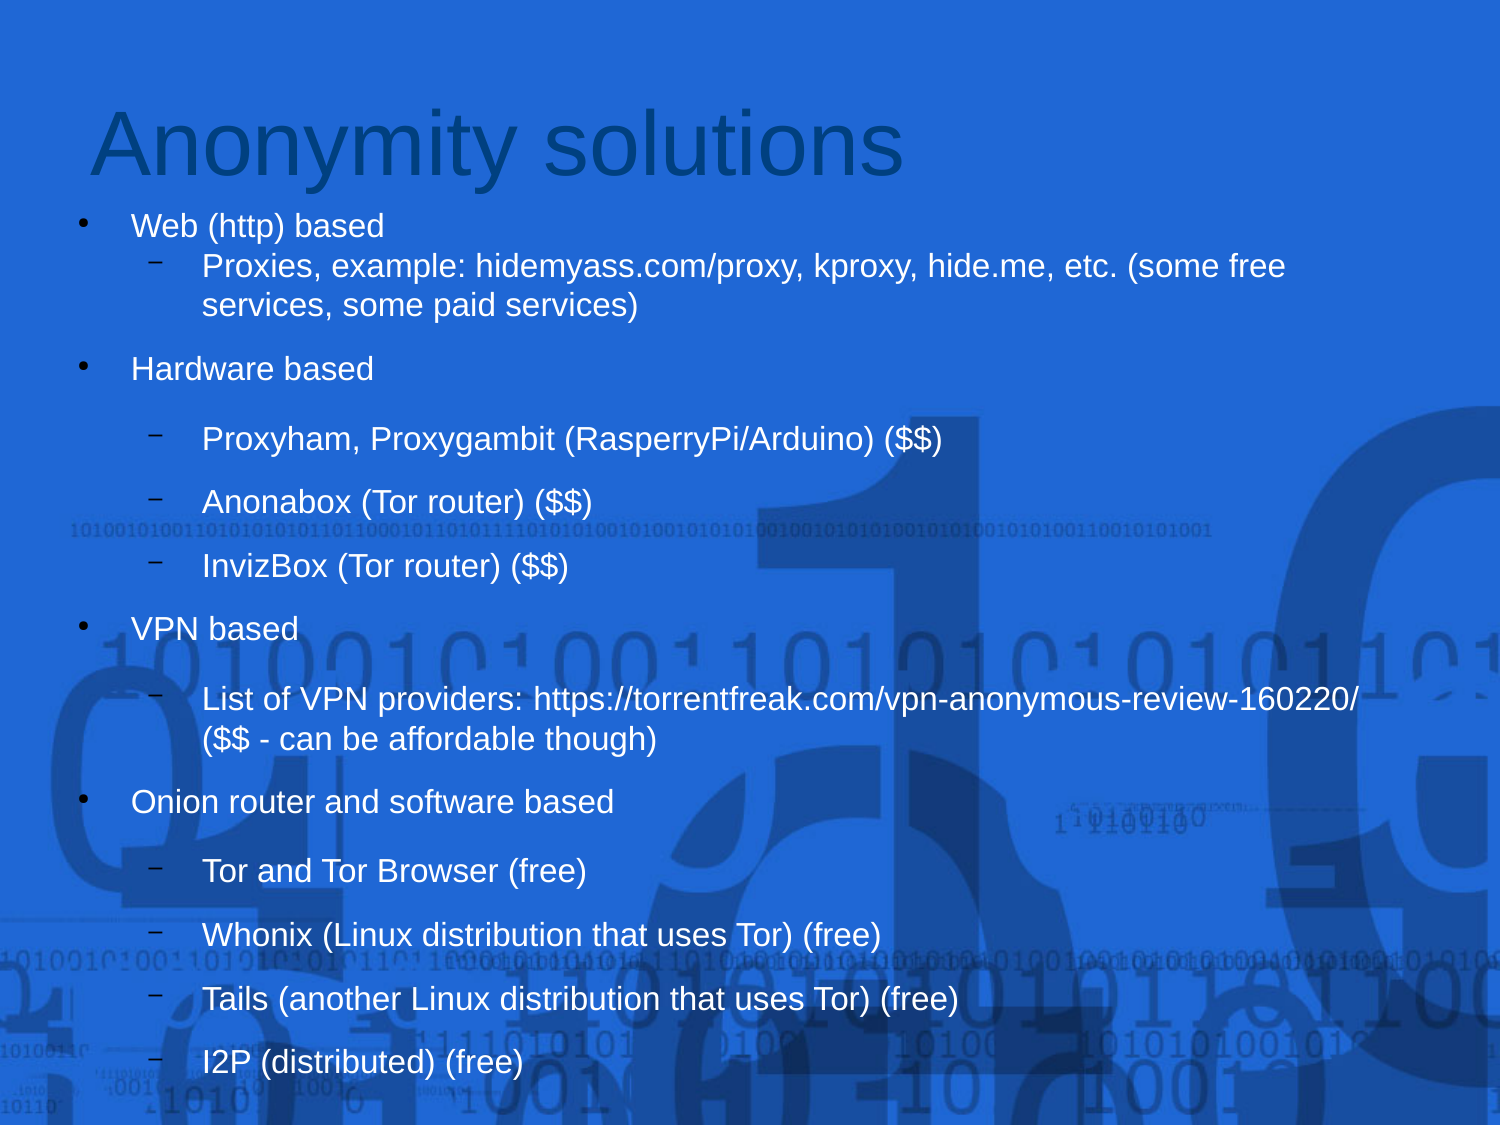

# Anonymity solutions
Web (http) based
Proxies, example: hidemyass.com/proxy, kproxy, hide.me, etc. (some free services, some paid services)
Hardware based
Proxyham, Proxygambit (RasperryPi/Arduino) ($$)
Anonabox (Tor router) ($$)
InvizBox (Tor router) ($$)
VPN based
List of VPN providers: https://torrentfreak.com/vpn-anonymous-review-160220/ ($$ - can be affordable though)
Onion router and software based
Tor and Tor Browser (free)
Whonix (Linux distribution that uses Tor) (free)
Tails (another Linux distribution that uses Tor) (free)
I2P (distributed) (free)